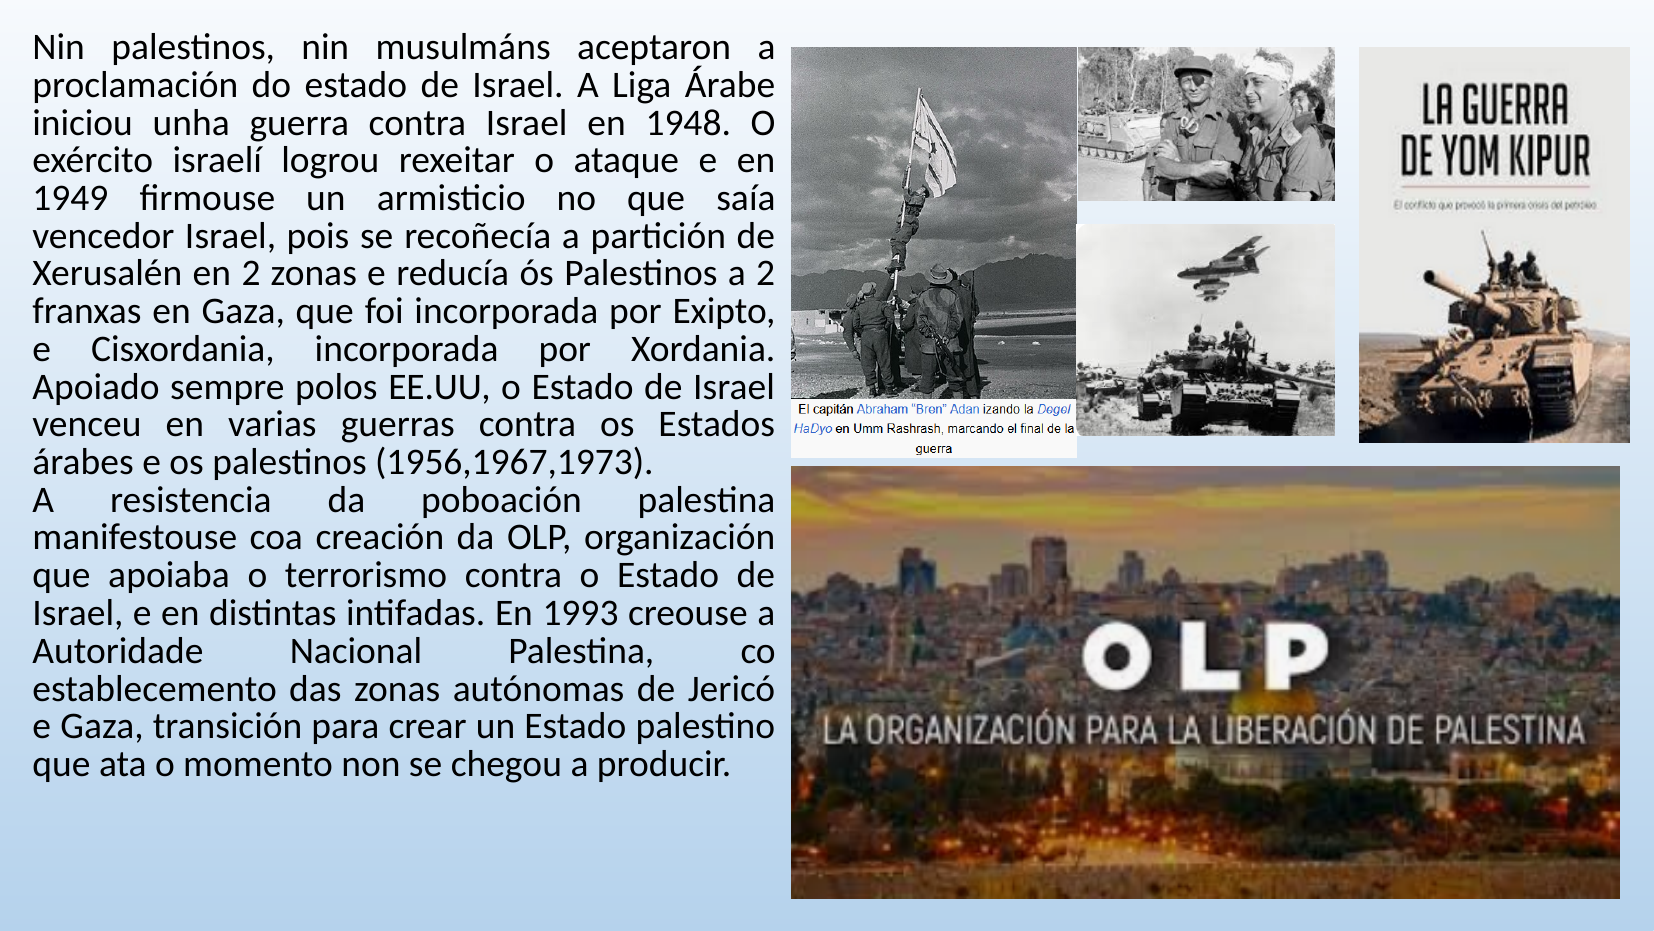

Nin palestinos, nin musulmáns aceptaron a proclamación do estado de Israel. A Liga Árabe iniciou unha guerra contra Israel en 1948. O exército israelí logrou rexeitar o ataque e en 1949 firmouse un armisticio no que saía vencedor Israel, pois se recoñecía a partición de Xerusalén en 2 zonas e reducía ós Palestinos a 2 franxas en Gaza, que foi incorporada por Exipto, e Cisxordania, incorporada por Xordania. Apoiado sempre polos EE.UU, o Estado de Israel venceu en varias guerras contra os Estados árabes e os palestinos (1956,1967,1973).
A resistencia da poboación palestina manifestouse coa creación da OLP, organización que apoiaba o terrorismo contra o Estado de Israel, e en distintas intifadas. En 1993 creouse a Autoridade Nacional Palestina, co establecemento das zonas autónomas de Jericó e Gaza, transición para crear un Estado palestino que ata o momento non se chegou a producir.